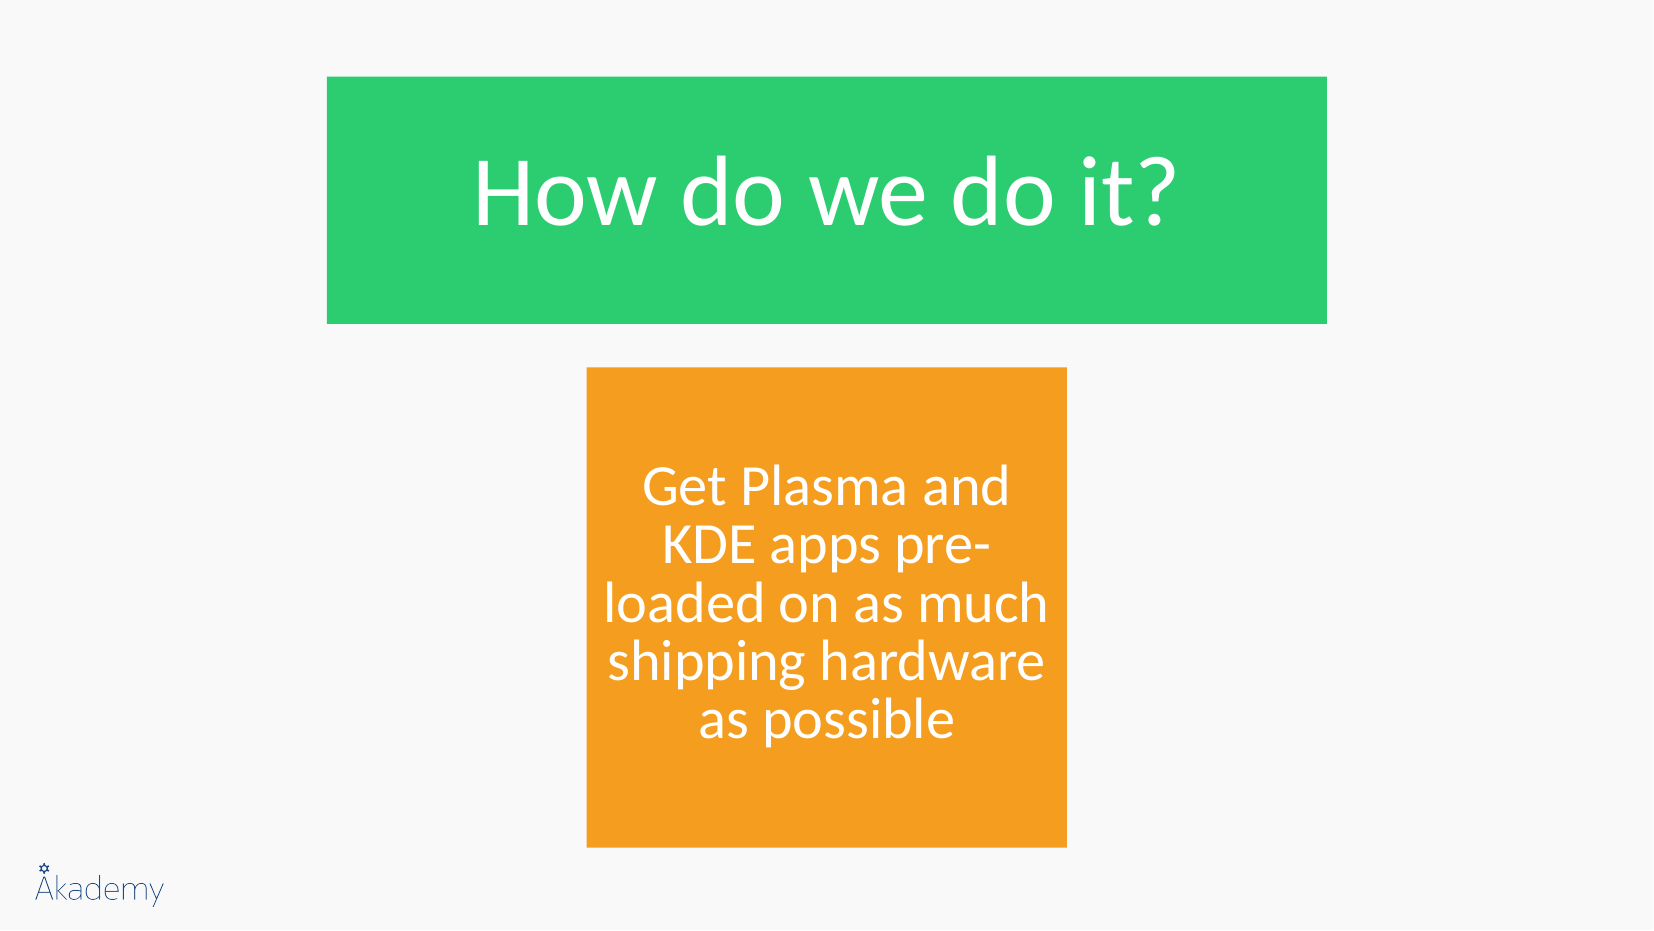

How do we do it?
Get Plasma and KDE apps pre-loaded on as much shipping hardware as possible